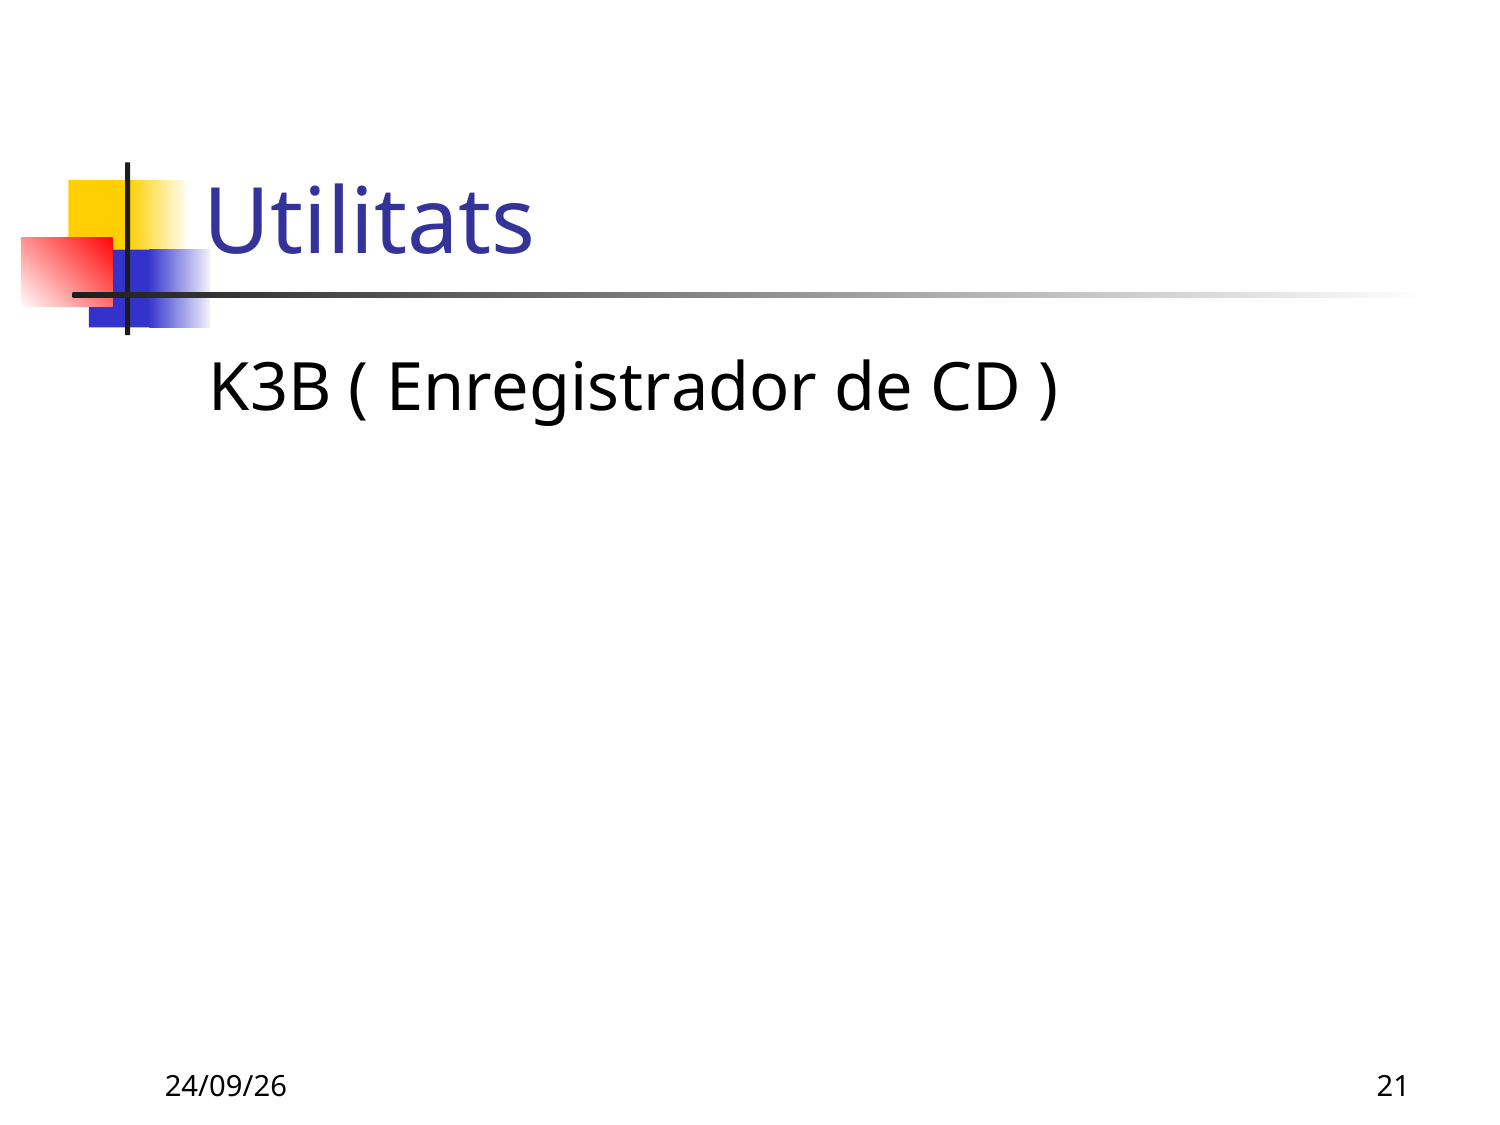

# Utilitats
K3B ( Enregistrador de CD )
21